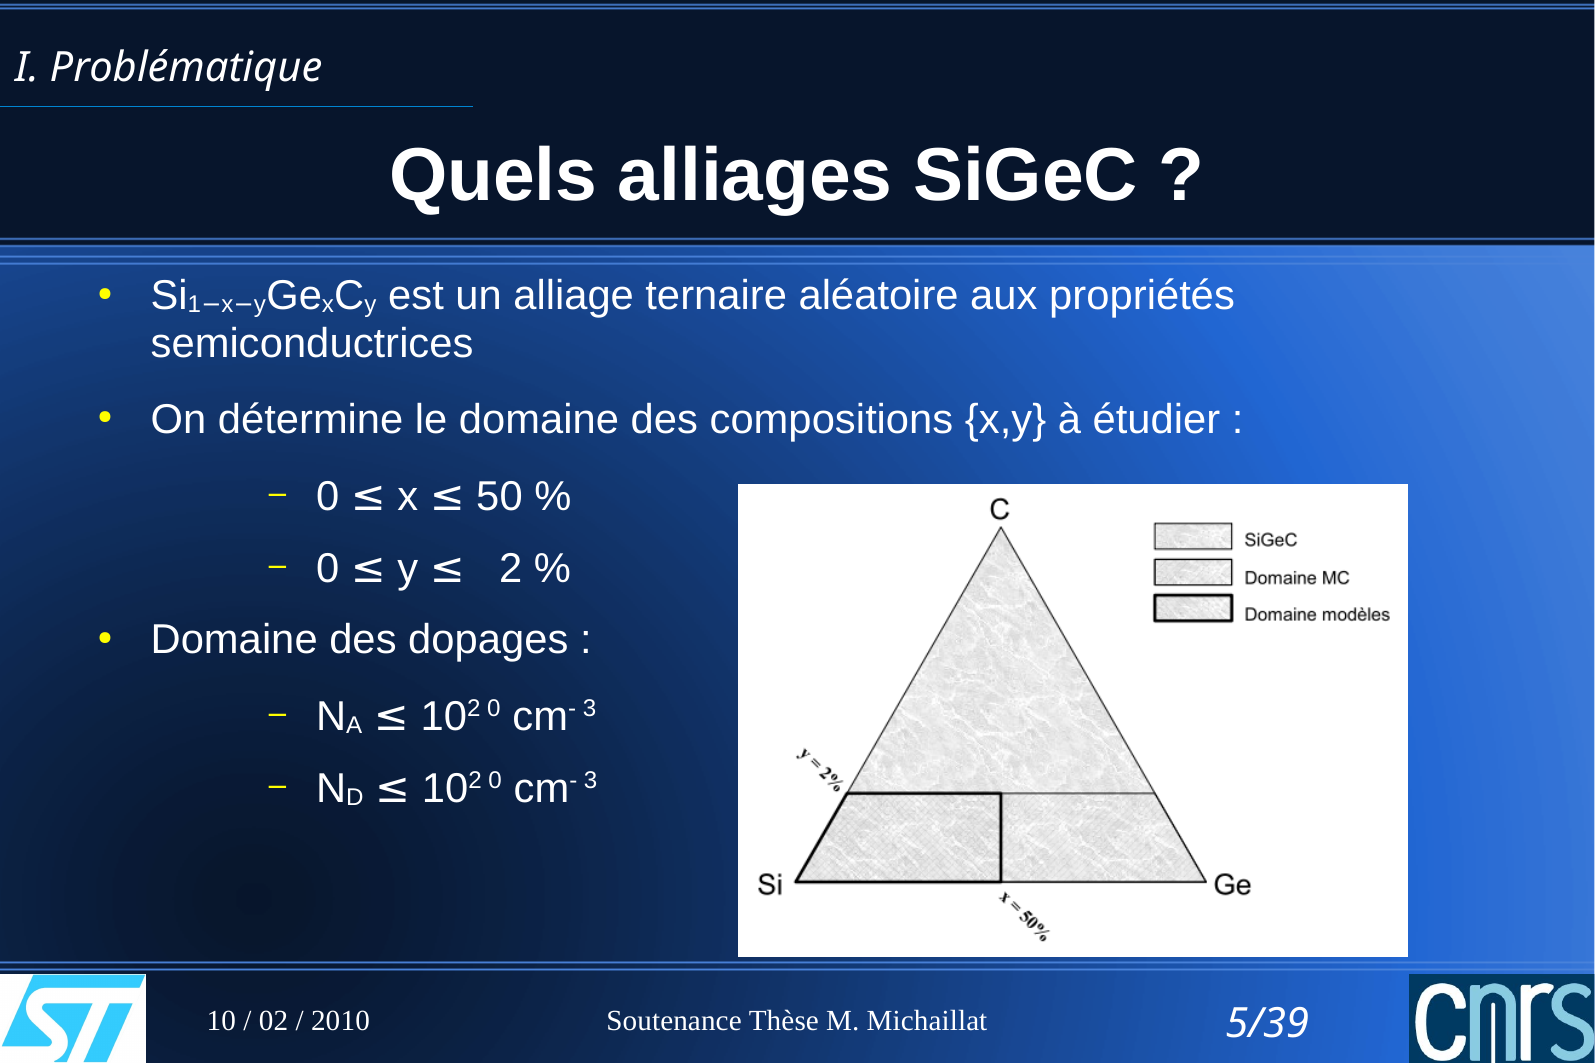

I. Problématique
# Quels alliages SiGeC ?
Si1−x−yGexCy est un alliage ternaire aléatoire aux propriétés semiconductrices
On détermine le domaine des compositions {x,y} à étudier :
0 ≤ x ≤ 50 %
0 ≤ y ≤ 2 %
Domaine des dopages :
NA ≤ 102 0 cm- 3
ND ≤ 102 0 cm- 3